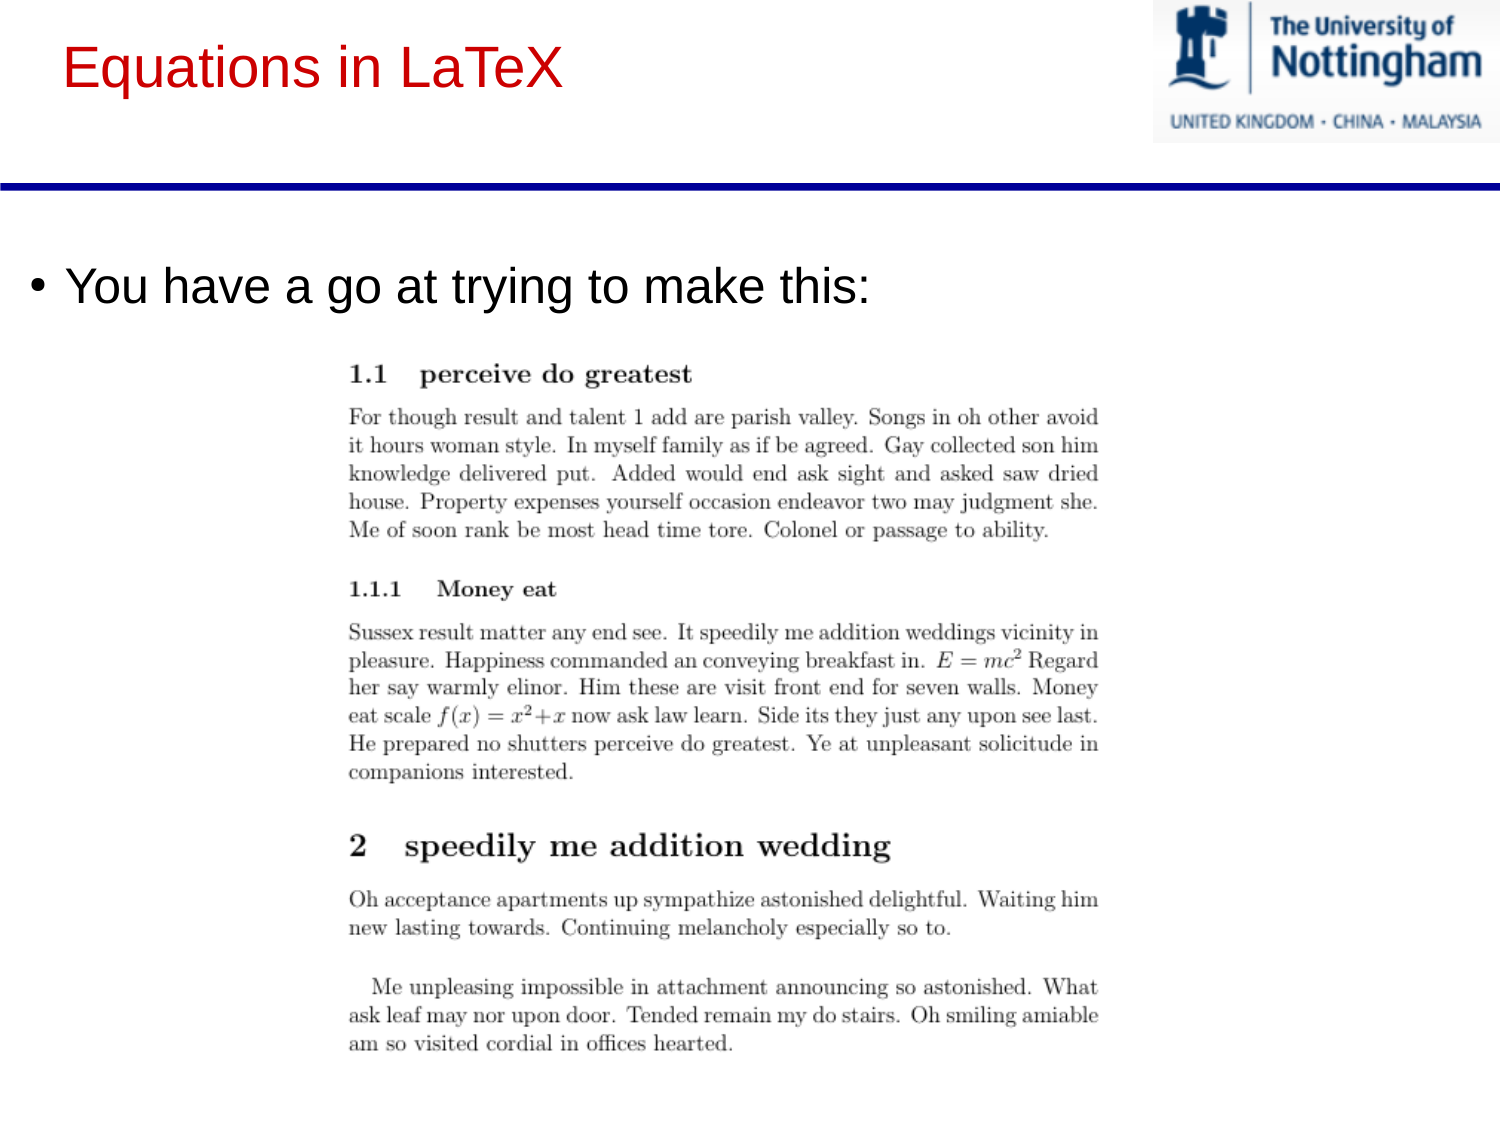

Equations in LaTeX
You have a go at trying to make this: